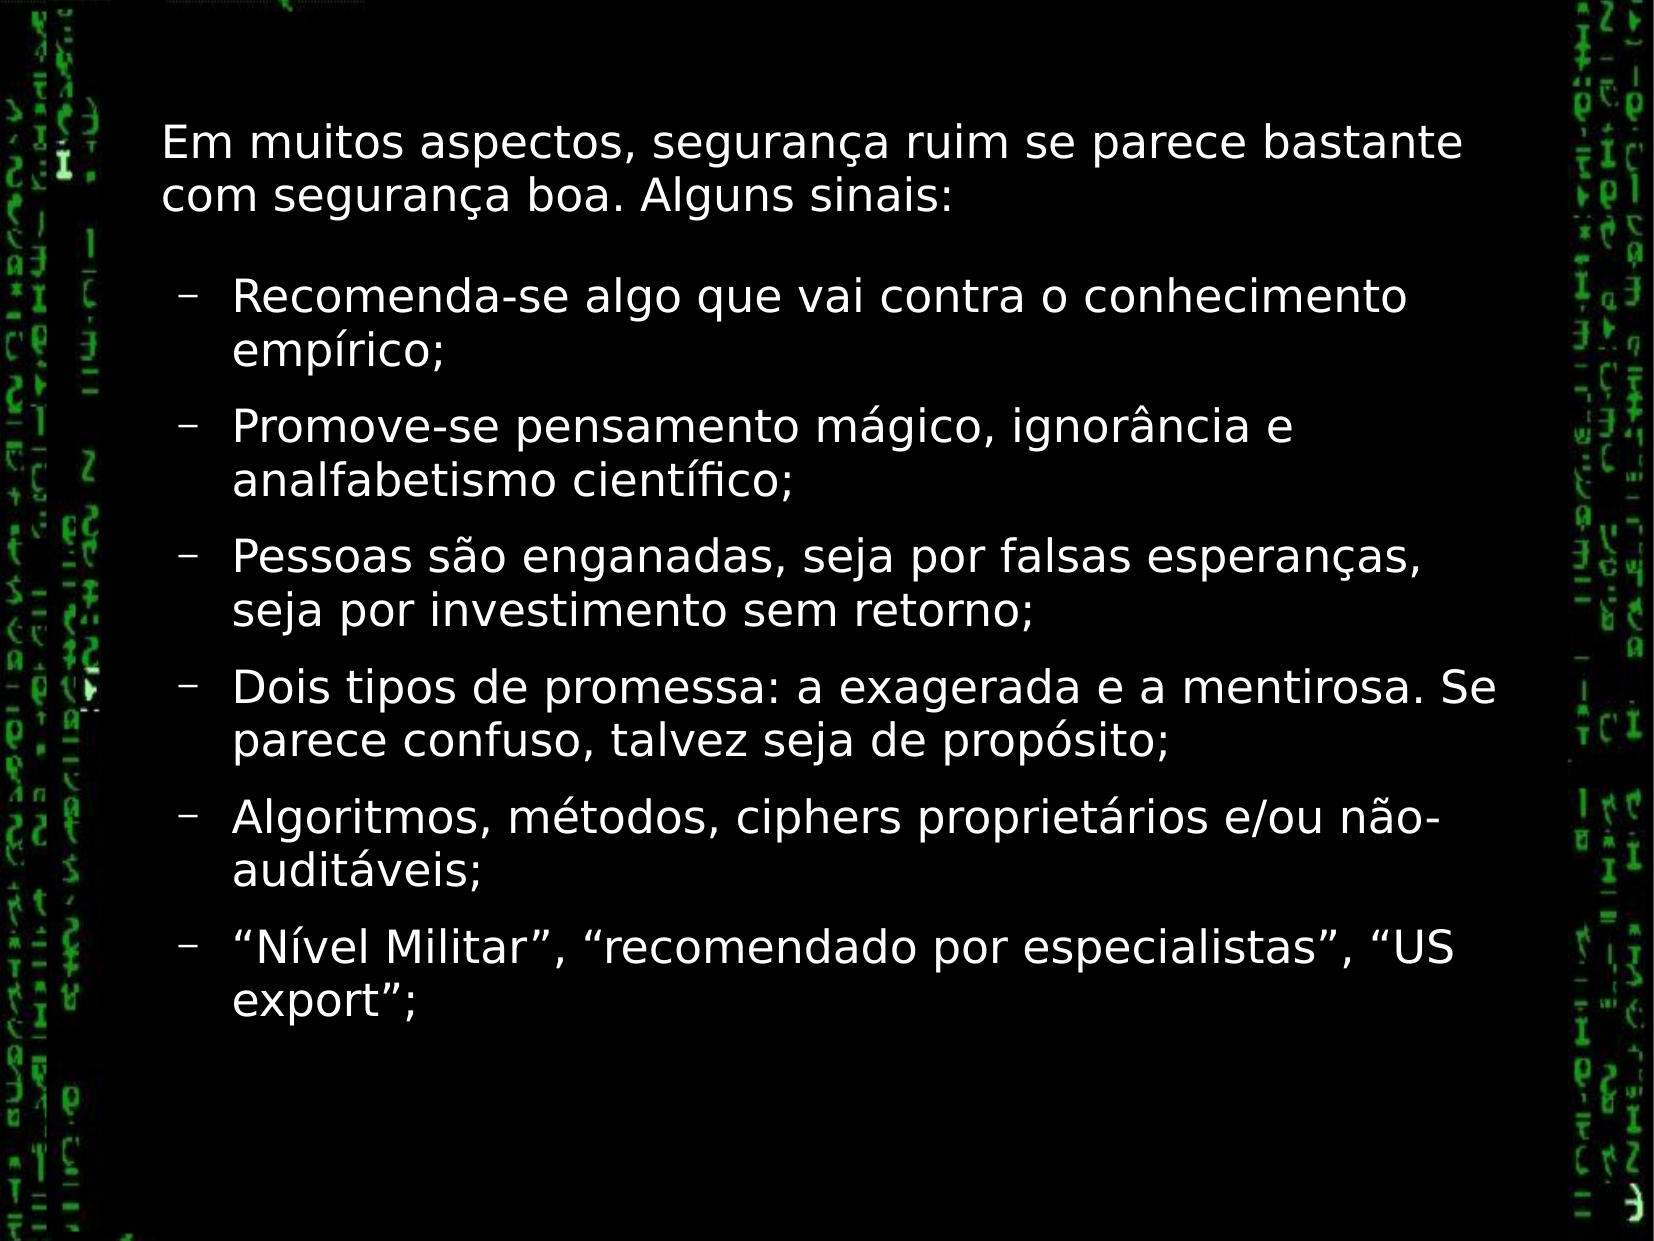

# Em muitos aspectos, segurança ruim se parece bastante com segurança boa. Alguns sinais:
Recomenda-se algo que vai contra o conhecimento empírico;
Promove-se pensamento mágico, ignorância e analfabetismo científico;
Pessoas são enganadas, seja por falsas esperanças, seja por investimento sem retorno;
Dois tipos de promessa: a exagerada e a mentirosa. Se parece confuso, talvez seja de propósito;
Algoritmos, métodos, ciphers proprietários e/ou não-auditáveis;
“Nível Militar”, “recomendado por especialistas”, “US export”;